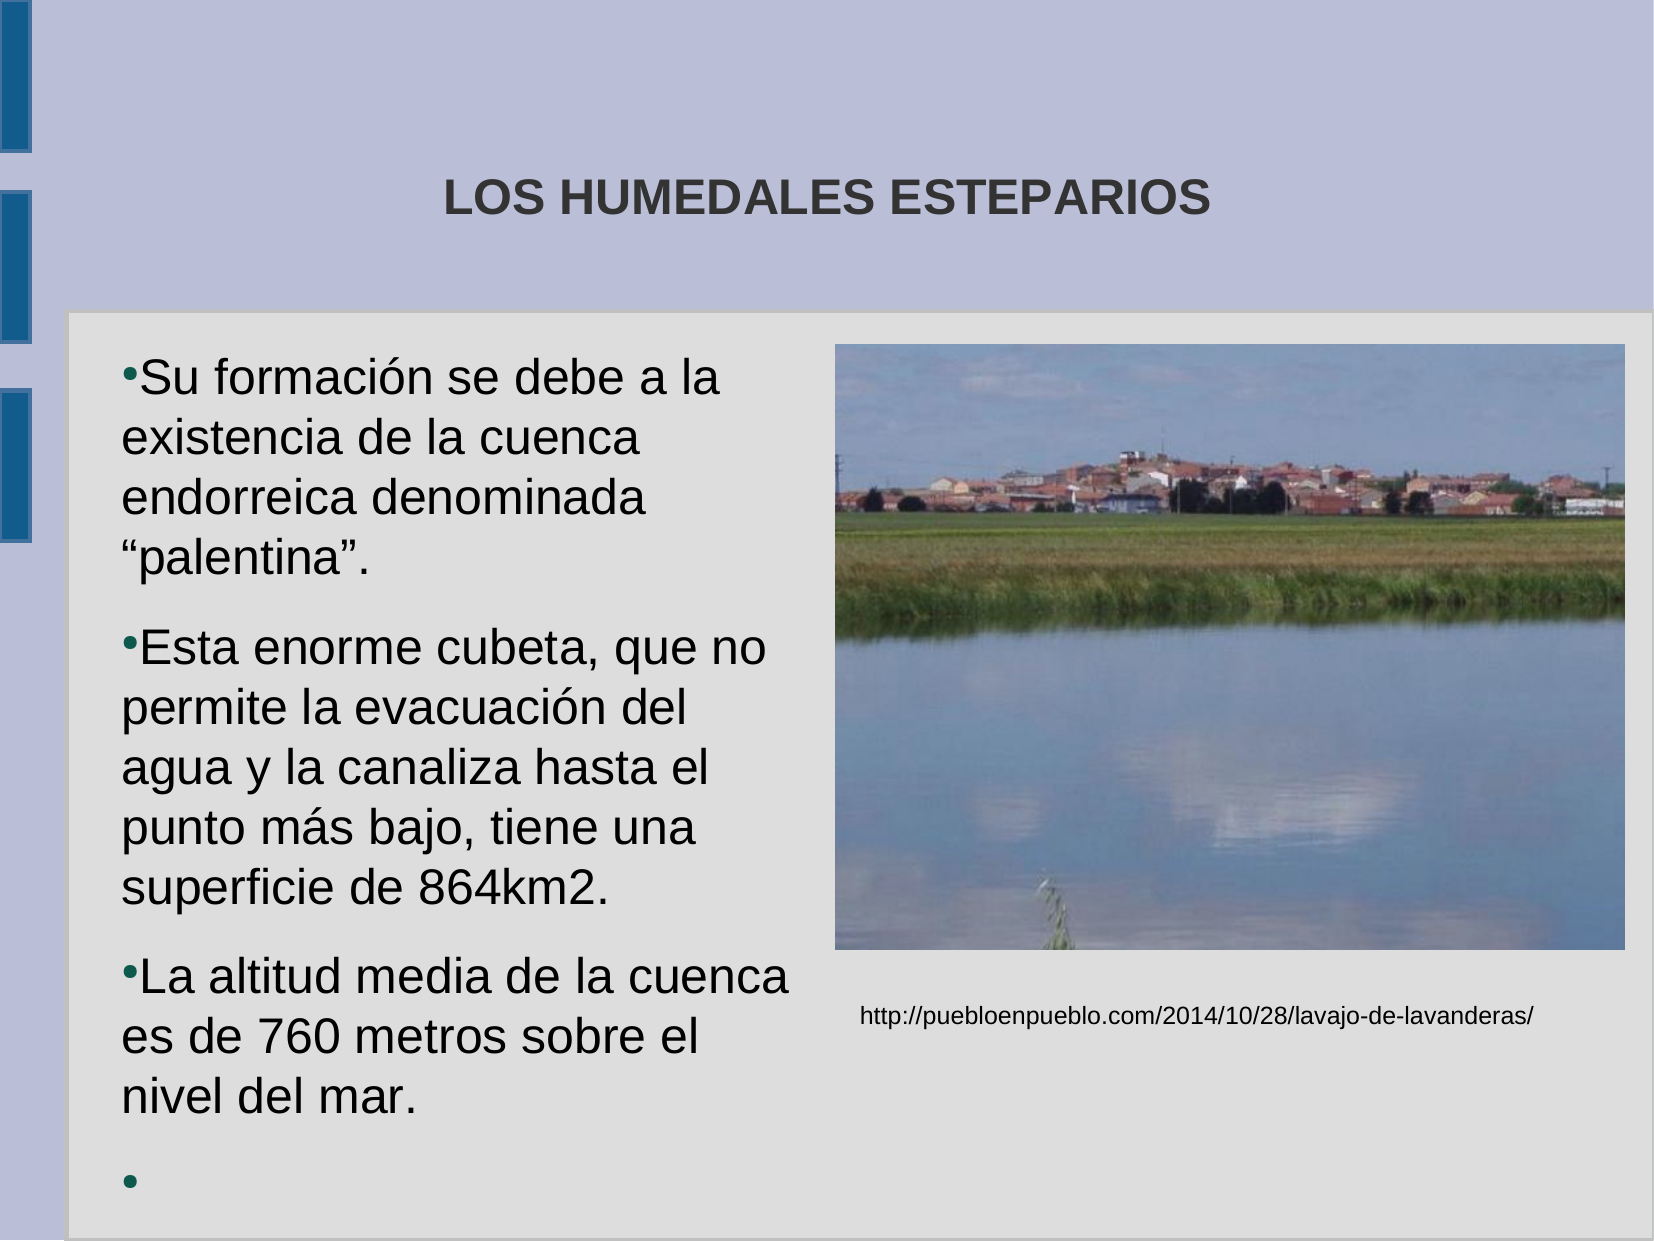

# LOS HUMEDALES ESTEPARIOS
Su formación se debe a la existencia de la cuenca endorreica denominada “palentina”.
Esta enorme cubeta, que no permite la evacuación del agua y la canaliza hasta el punto más bajo, tiene una superficie de 864km2.
La altitud media de la cuenca es de 760 metros sobre el nivel del mar.
http://puebloenpueblo.com/2014/10/28/lavajo-de-lavanderas/